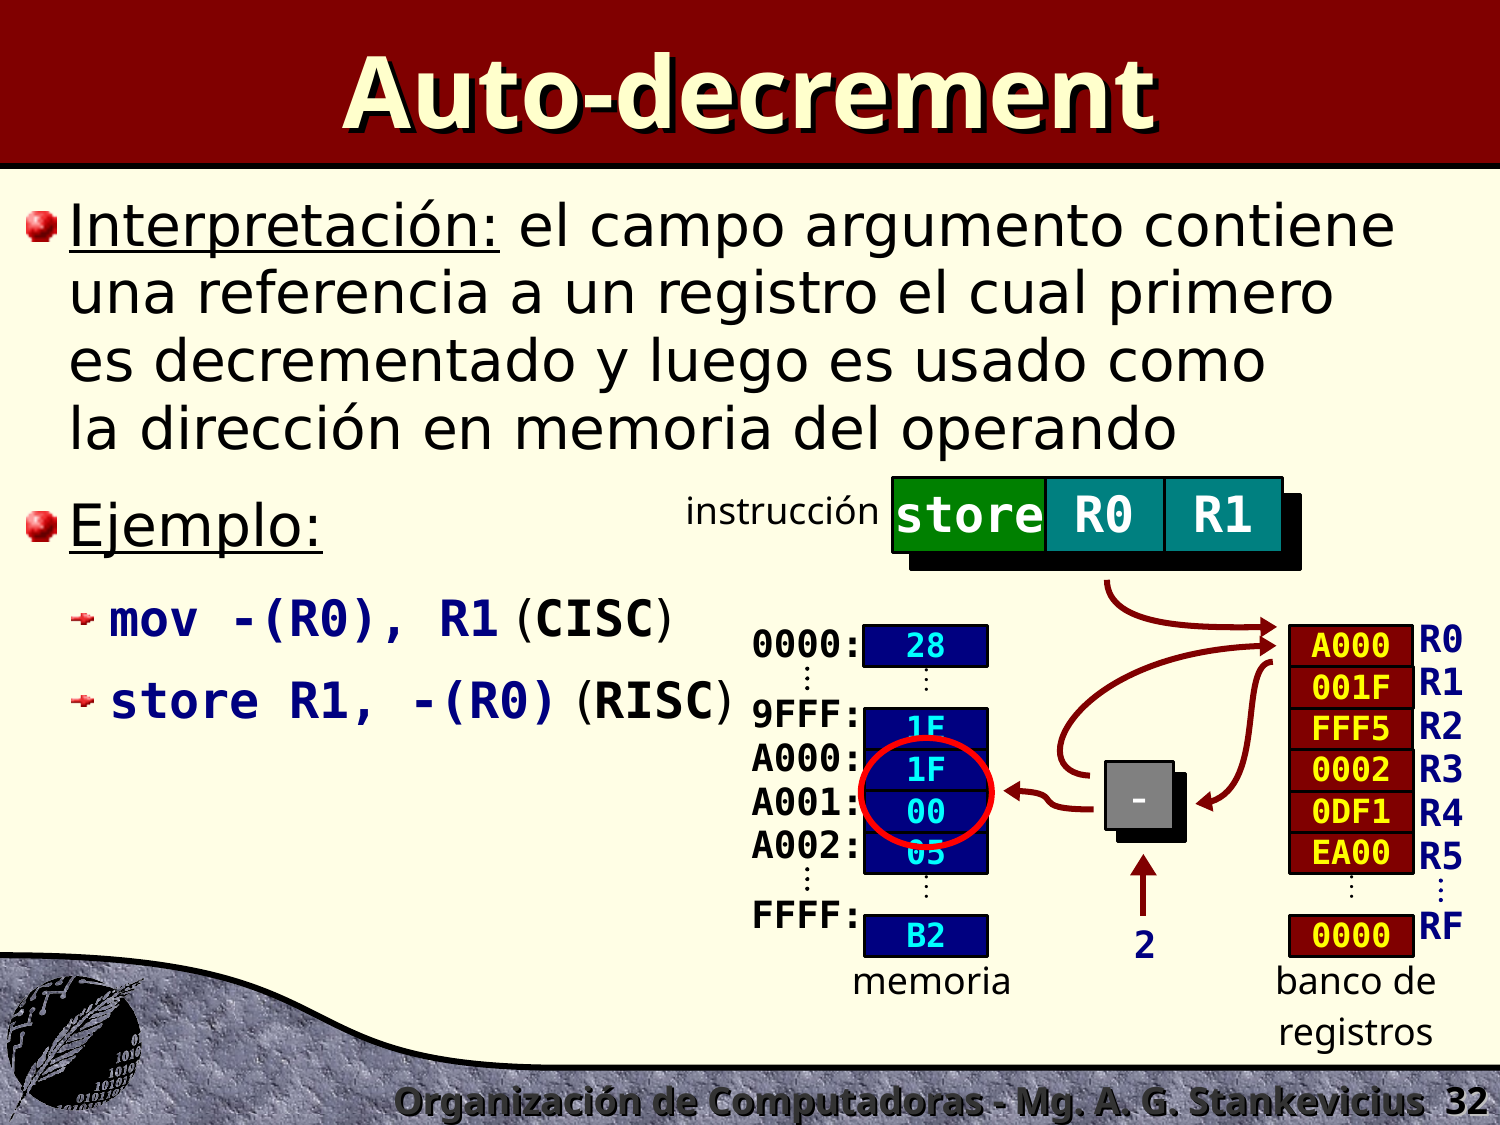

# Auto-decrement
Interpretación: el campo argumento contiene una referencia a un registro el cual primero
es decrementado y luego es usado como
la dirección en memoria del operando
Ejemplo:
mov -(R0), R1 (CISC)
store R1, -(R0) (RISC)
instrucción
store
R0
R1
R0
R1
R2
R3
R4
R5
⋮
RF
0000:
⋮
9FFF:
A000:
A001:
A002:
⋮
FFFF:
28
A002
A000
⋮
001F
1E
FFF5
02
1F
00
0002
-
A0
0DF1
05
EA00
2
⋮
⋮
B2
0000
memoria
banco de
registros
32